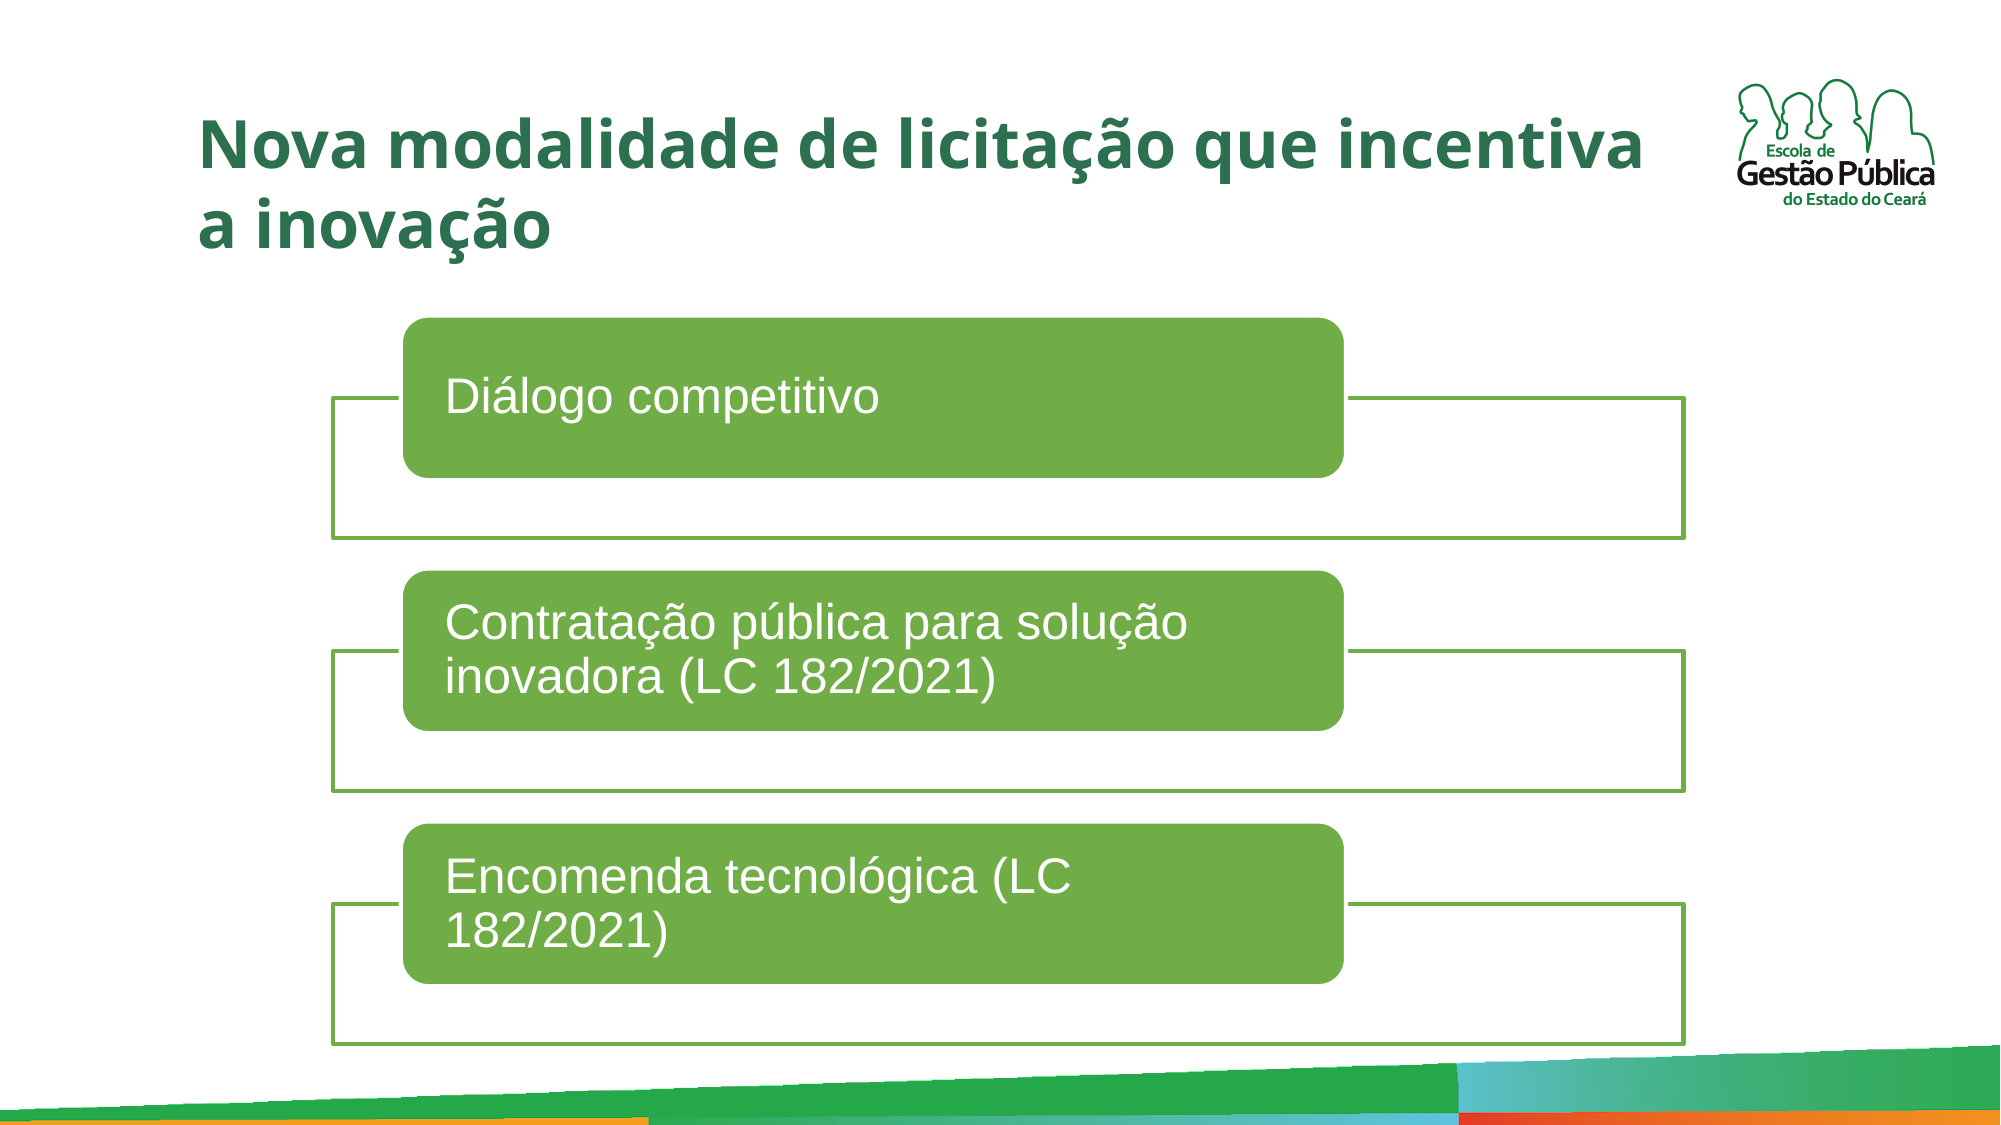

Nova modalidade de licitação que incentiva a inovação
Diálogo competitivo
Contratação pública para solução inovadora (LC 182/2021)
Encomenda tecnológica (LC 182/2021)